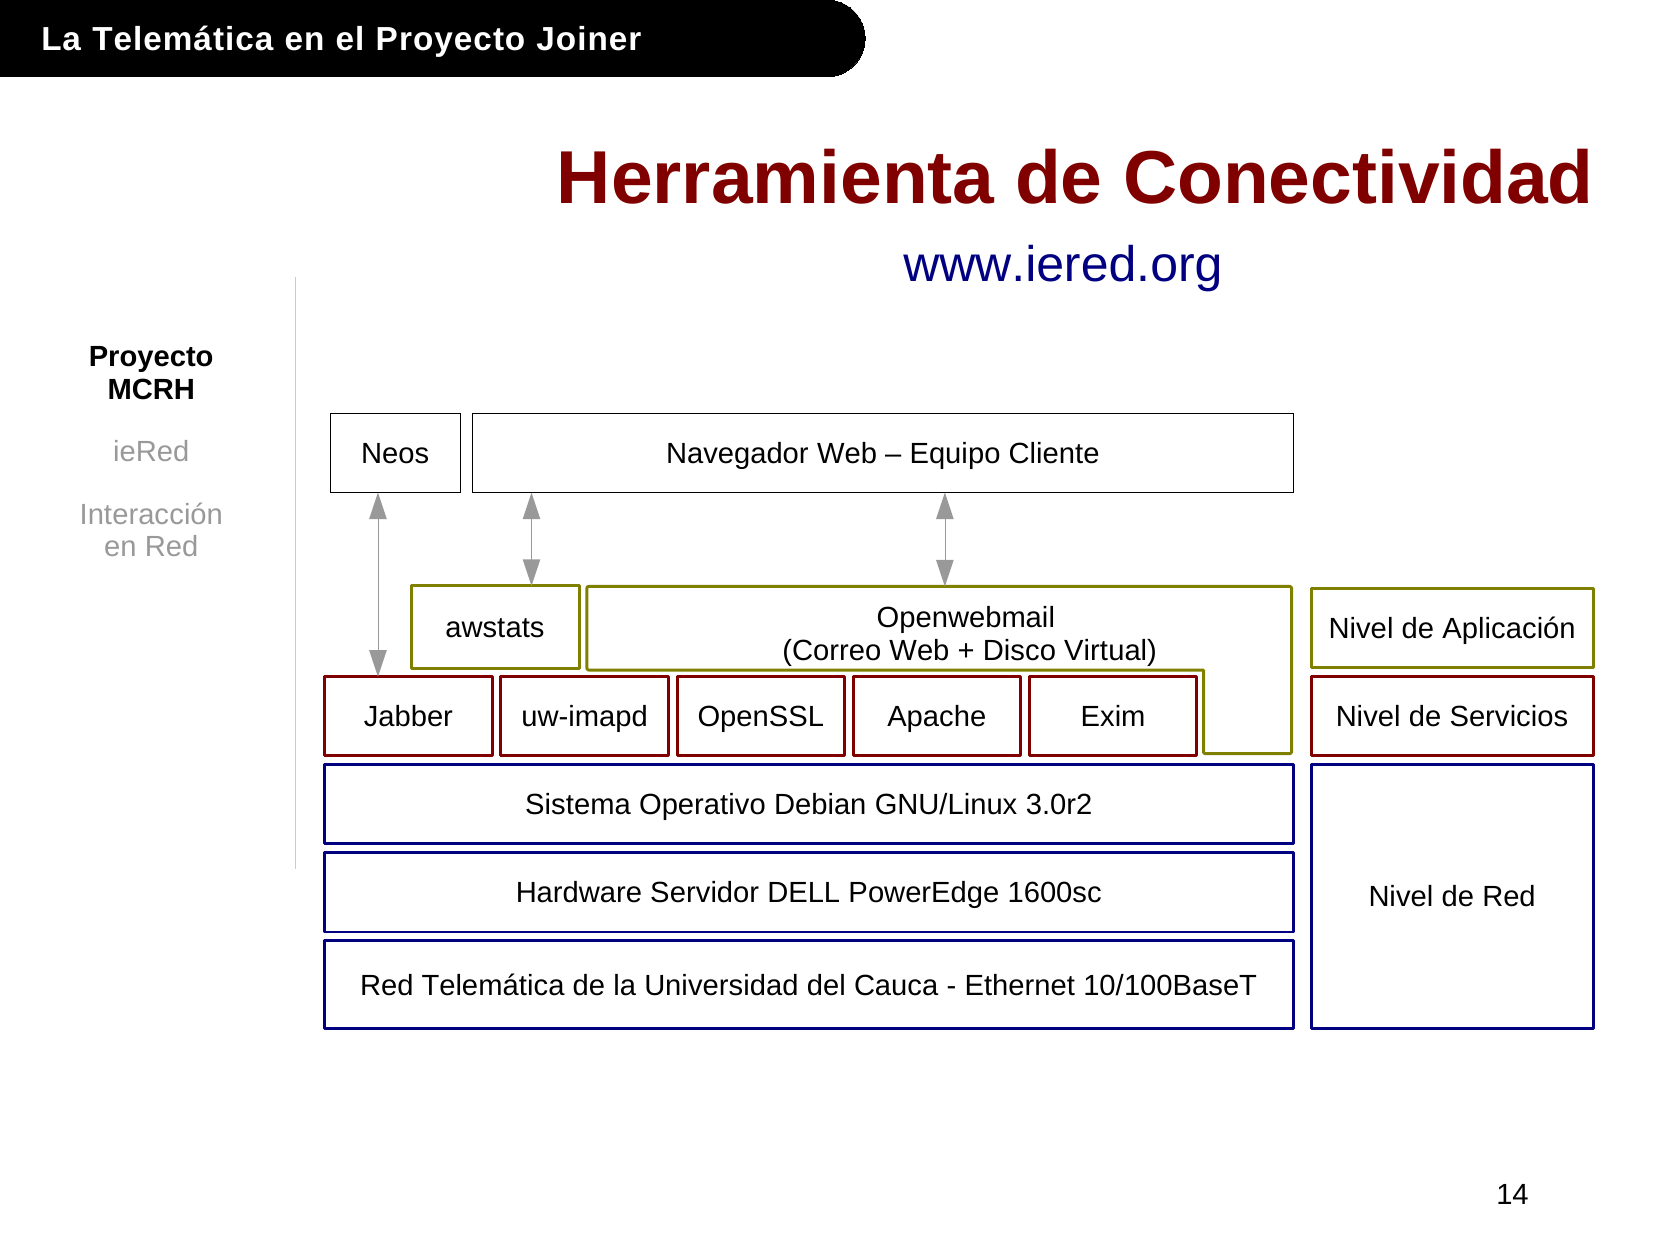

# Herramienta de Conectividad
www.iered.org
Proyecto
MCRH
ieRed
Interacción
en Red
Neos
Navegador Web – Equipo Cliente
awstats
Nivel de Aplicación
Openwebmail
(Correo Web + Disco Virtual)
Jabber
uw-imapd
OpenSSL
Apache
Exim
Nivel de Servicios
Sistema Operativo Debian GNU/Linux 3.0r2
Nivel de Red
Hardware Servidor DELL PowerEdge 1600sc
Red Telemática de la Universidad del Cauca - Ethernet 10/100BaseT